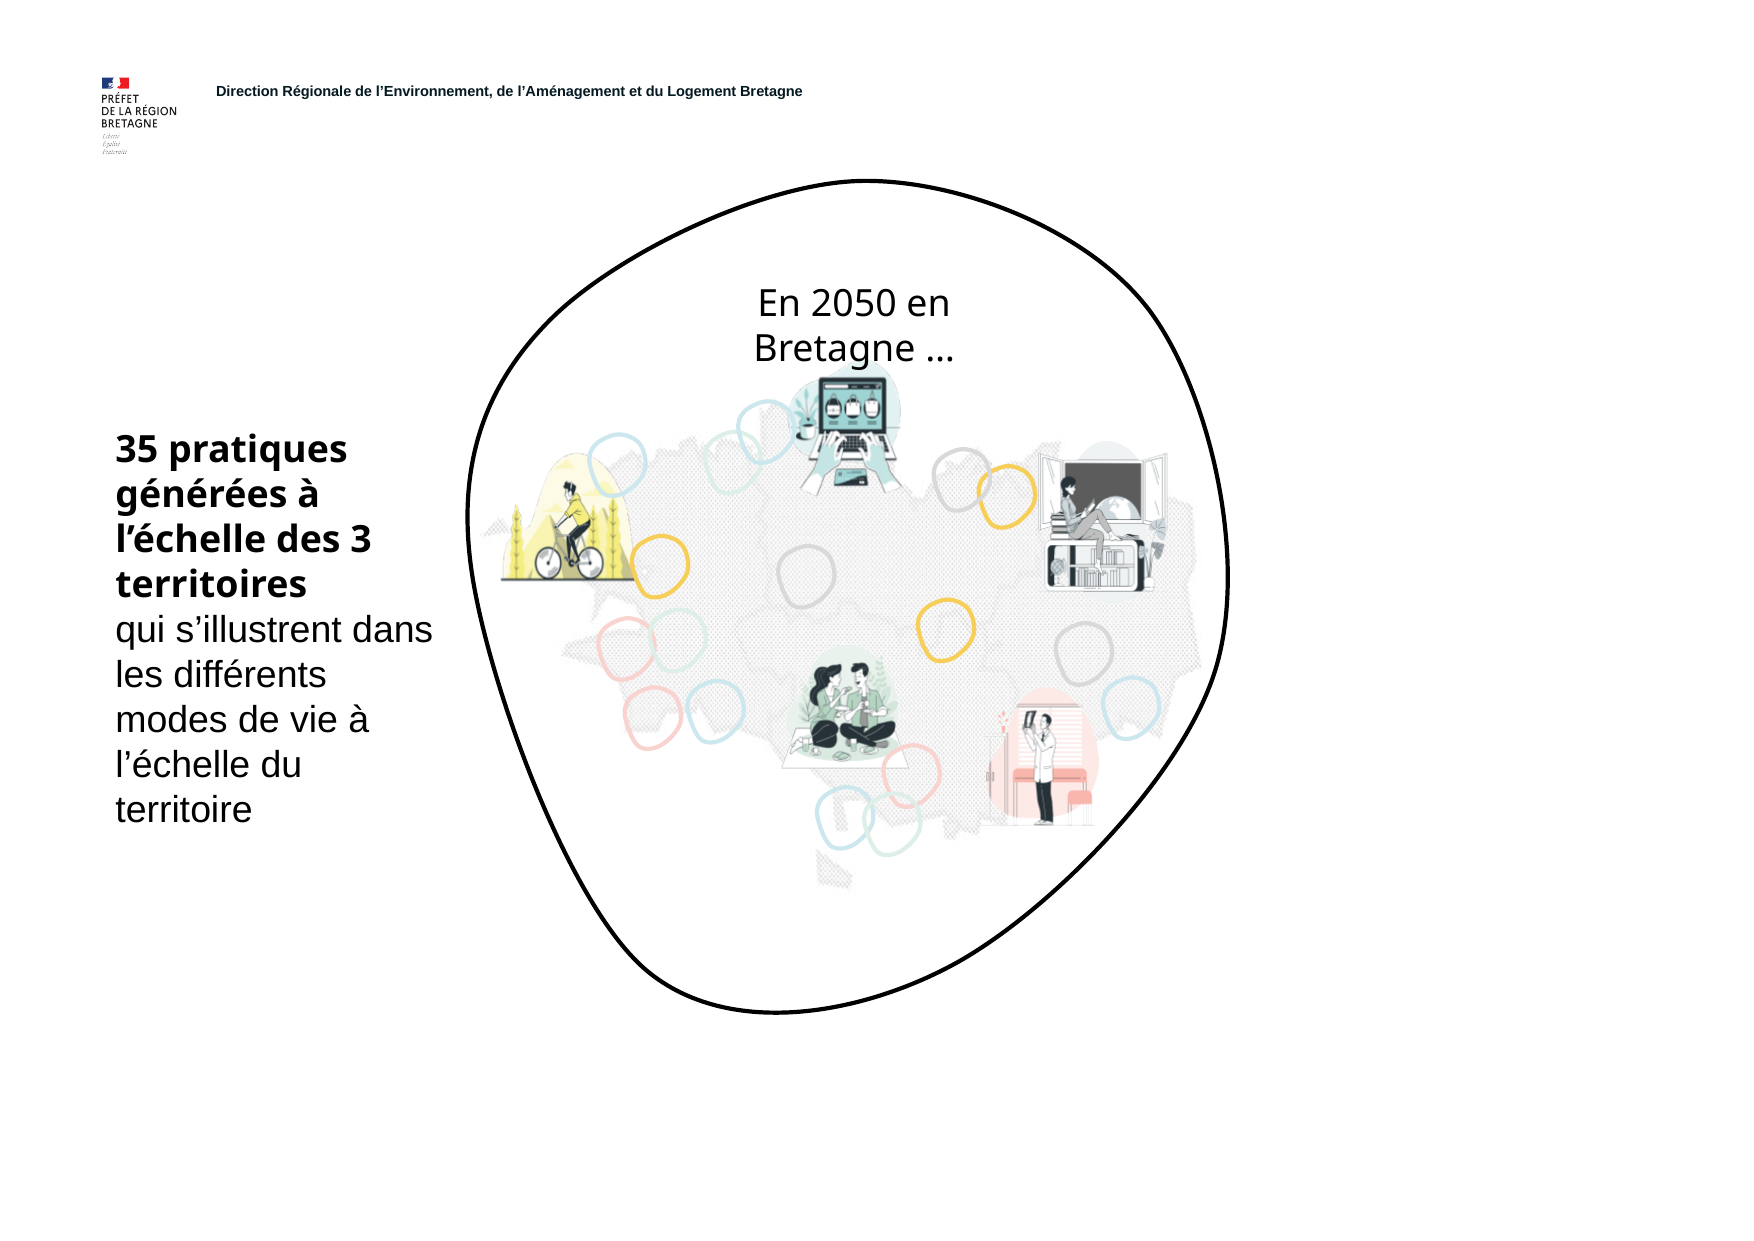

Direction Régionale de l’Environnement, de l’Aménagement et du Logement Bretagne
En 2050 en Bretagne …
35 pratiques générées à l’échelle des 3 territoires
qui s’illustrent dans les différents modes de vie à l’échelle du territoire